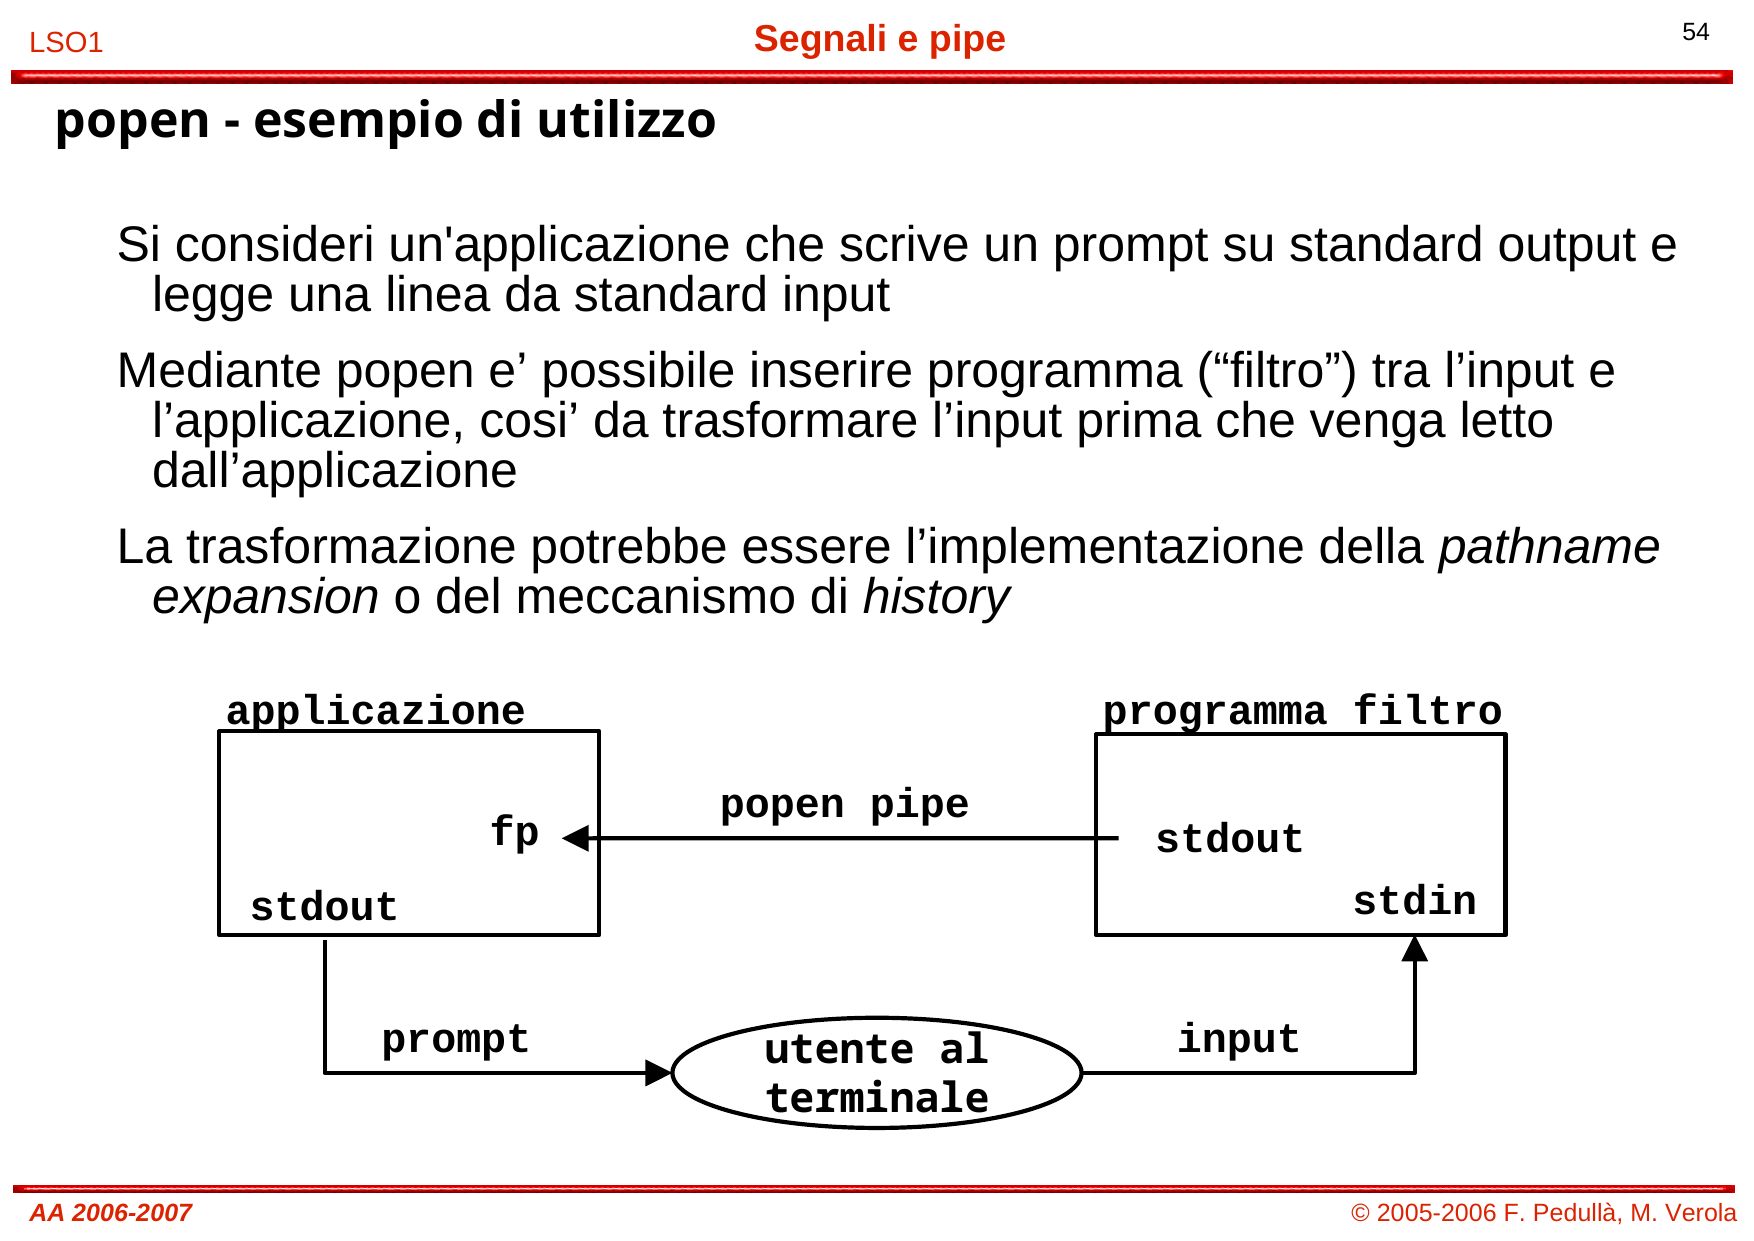

# popen - esempio di utilizzo
Si consideri un'applicazione che scrive un prompt su standard output e legge una linea da standard input
Mediante popen e’ possibile inserire programma (“filtro”) tra l’input e l’applicazione, cosi’ da trasformare l’input prima che venga letto dall’applicazione
La trasformazione potrebbe essere l’implementazione della pathname expansion o del meccanismo di history
programma filtro
applicazione
popen pipe
fp
stdout
stdin
stdout
prompt
input
utente al
terminale